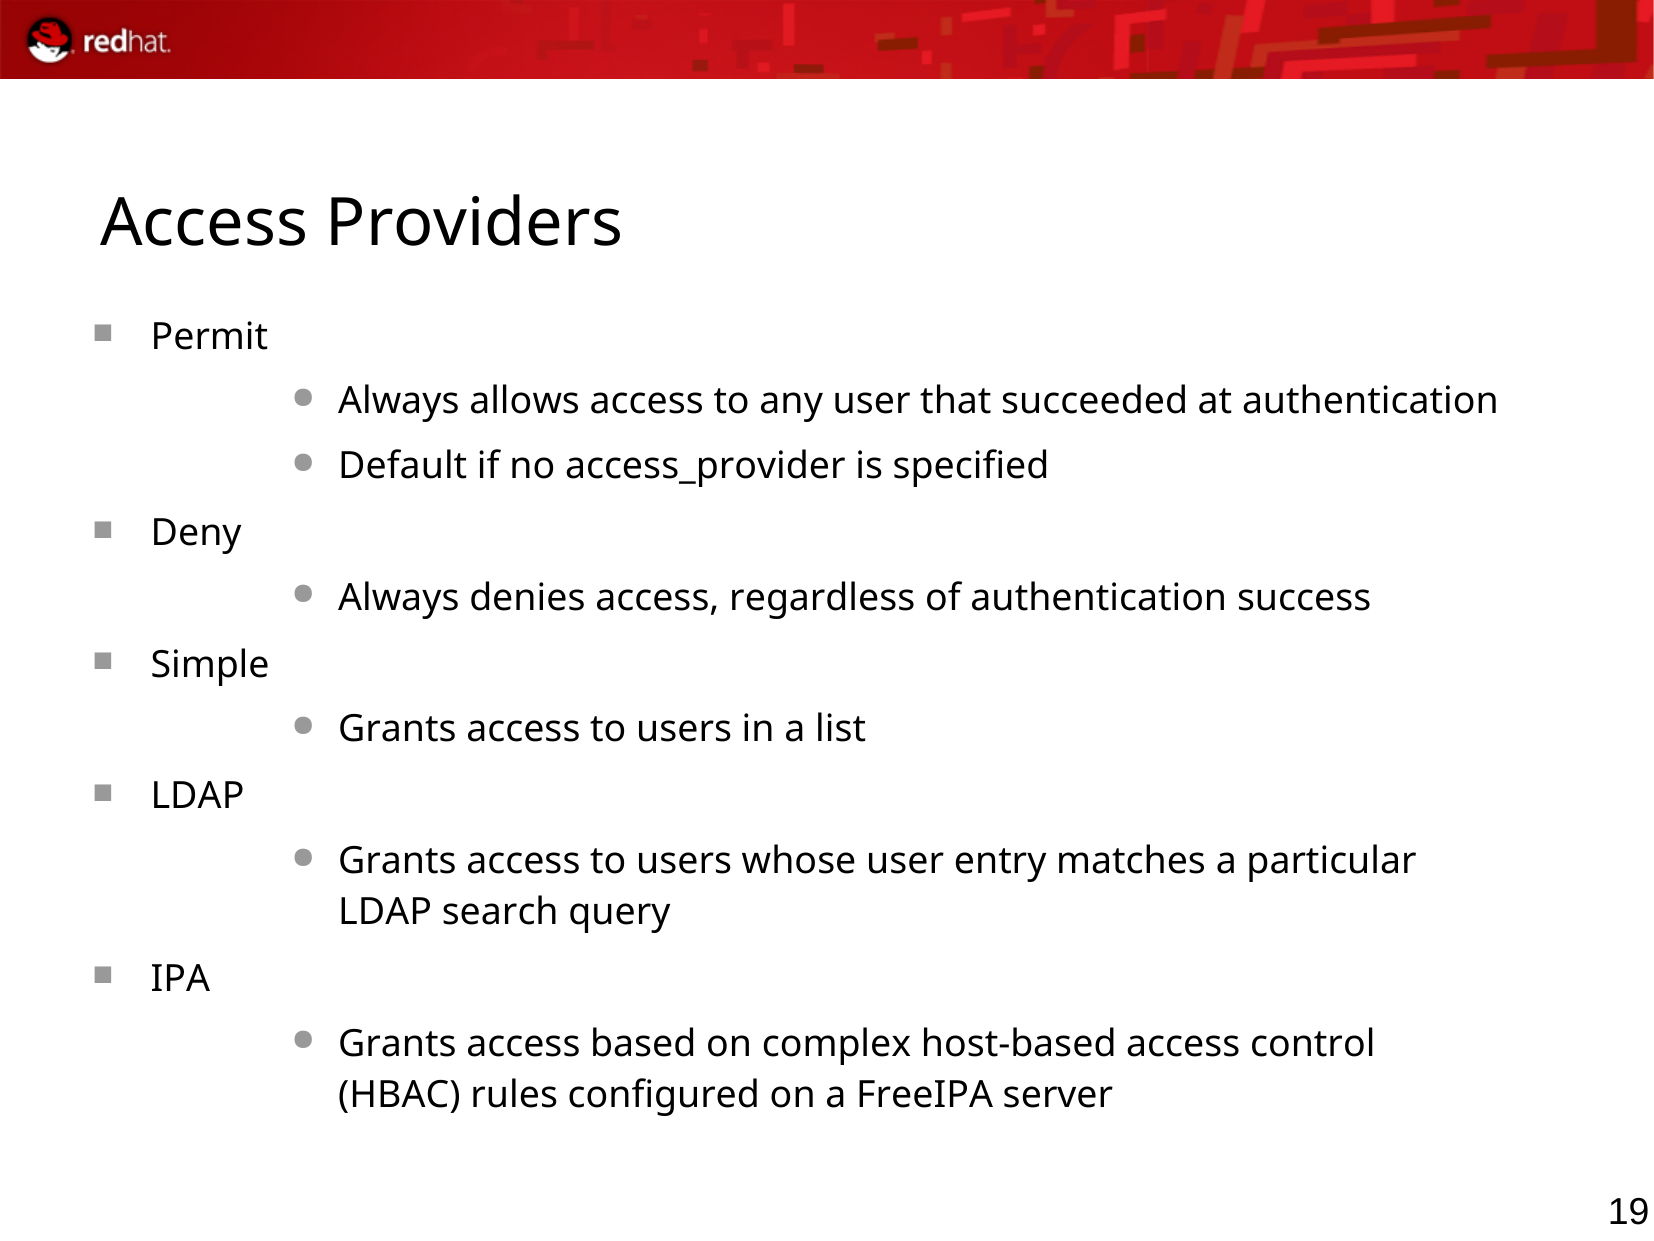

# Access Providers
Permit
Always allows access to any user that succeeded at authentication
Default if no access_provider is specified
Deny
Always denies access, regardless of authentication success
Simple
Grants access to users in a list
LDAP
Grants access to users whose user entry matches a particular LDAP search query
IPA
Grants access based on complex host-based access control (HBAC) rules configured on a FreeIPA server